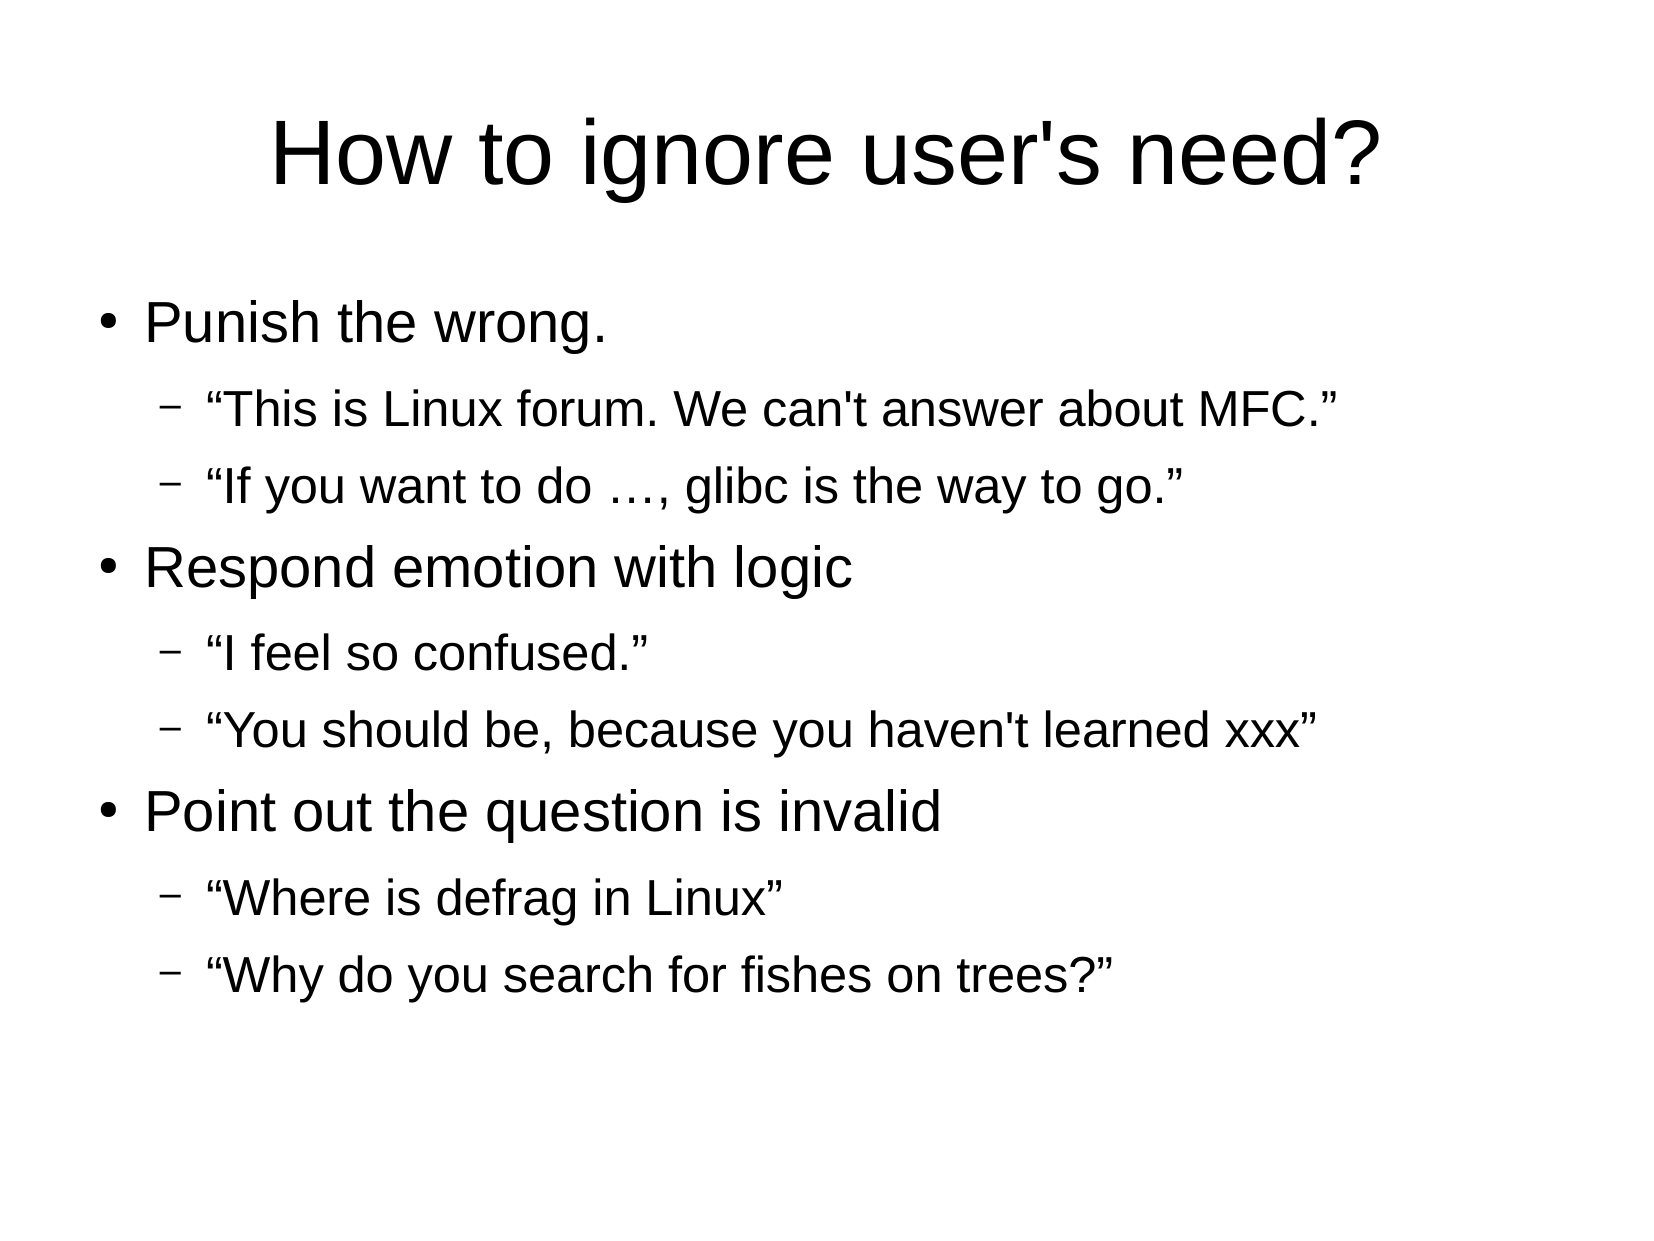

# How to ignore user's need?
Punish the wrong.
“This is Linux forum. We can't answer about MFC.”
“If you want to do …, glibc is the way to go.”
Respond emotion with logic
“I feel so confused.”
“You should be, because you haven't learned xxx”
Point out the question is invalid
“Where is defrag in Linux”
“Why do you search for fishes on trees?”